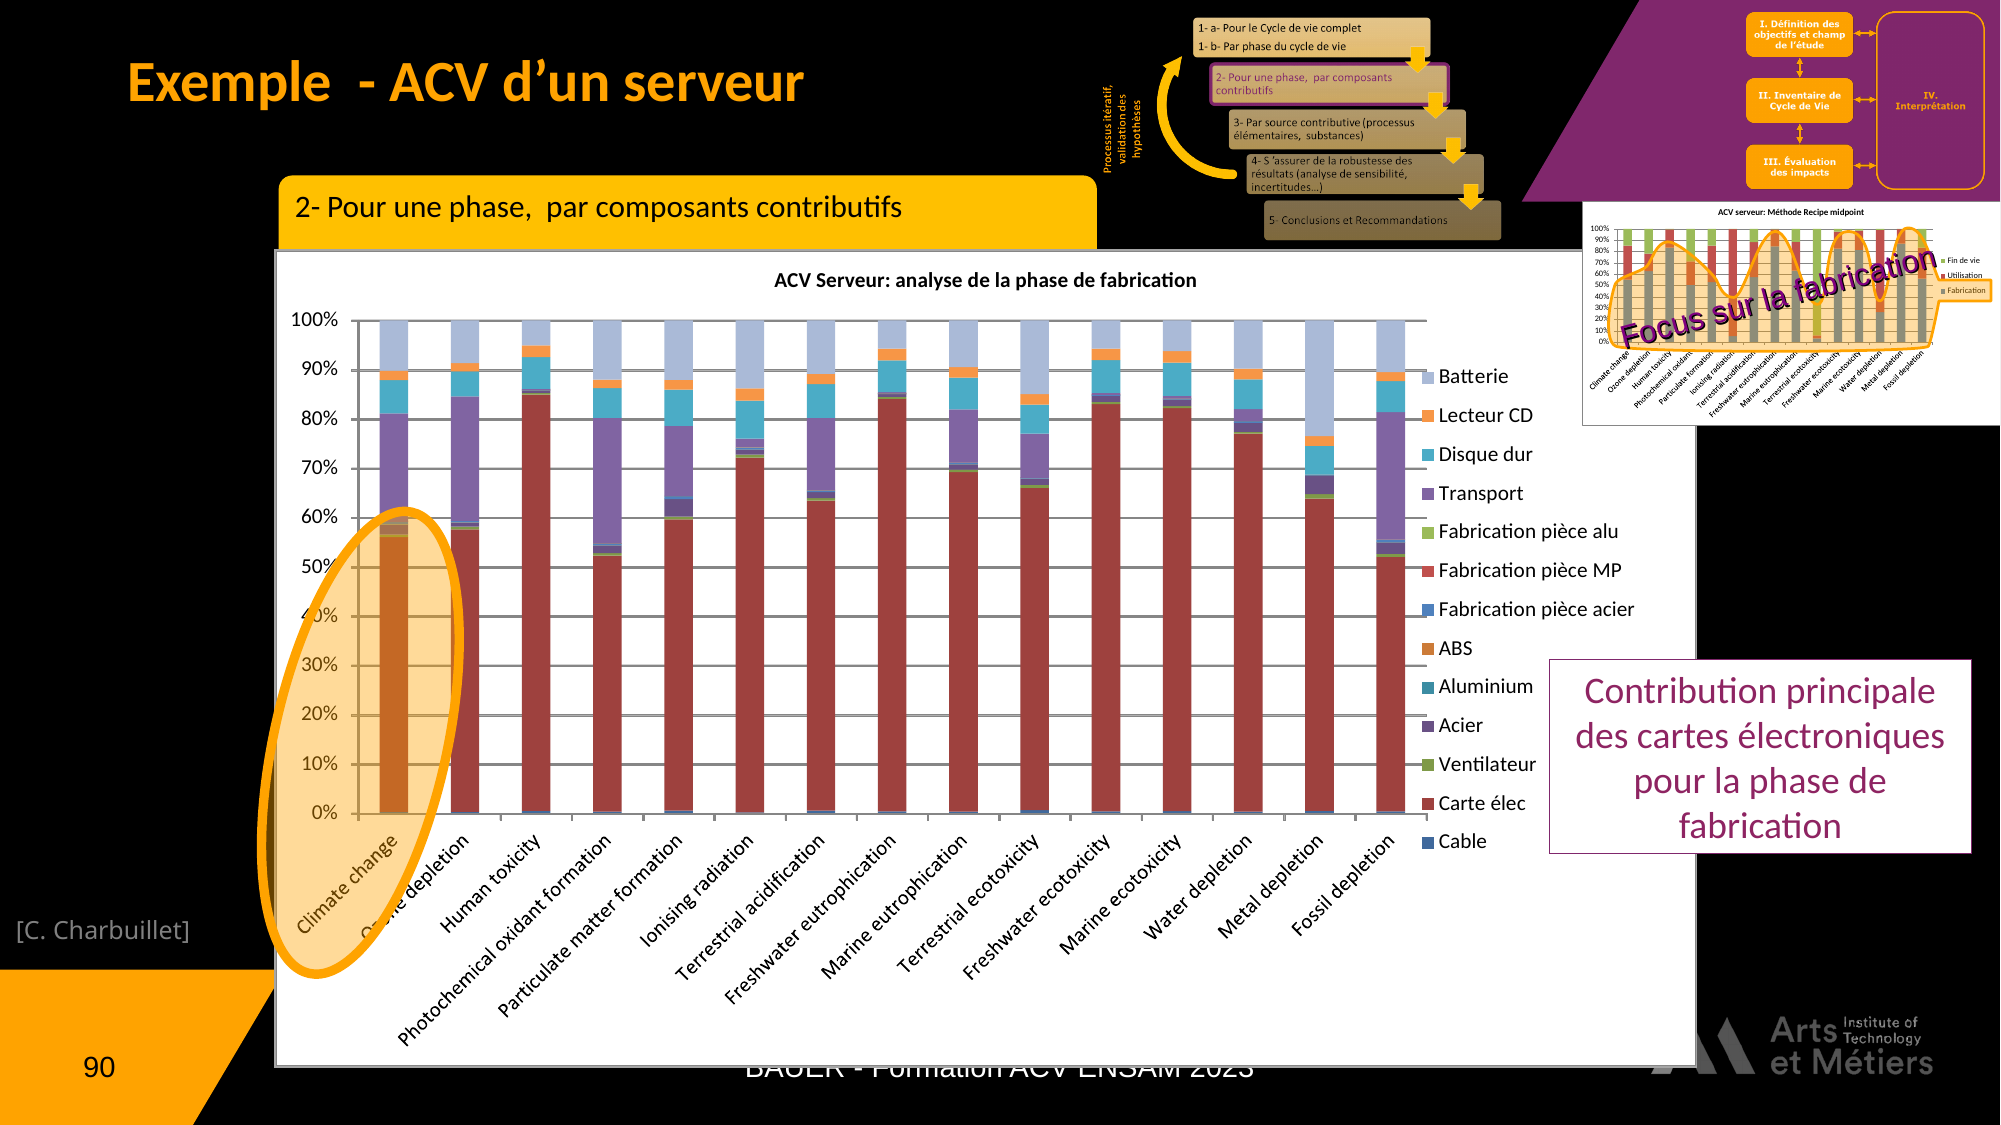

# Exemple - ACV d’un serveur
2- Pour une phase, par composants contributifs
Focus sur la fabrication
Contribution principale des cartes électroniques pour la phase de fabrication
[C. Charbuillet]